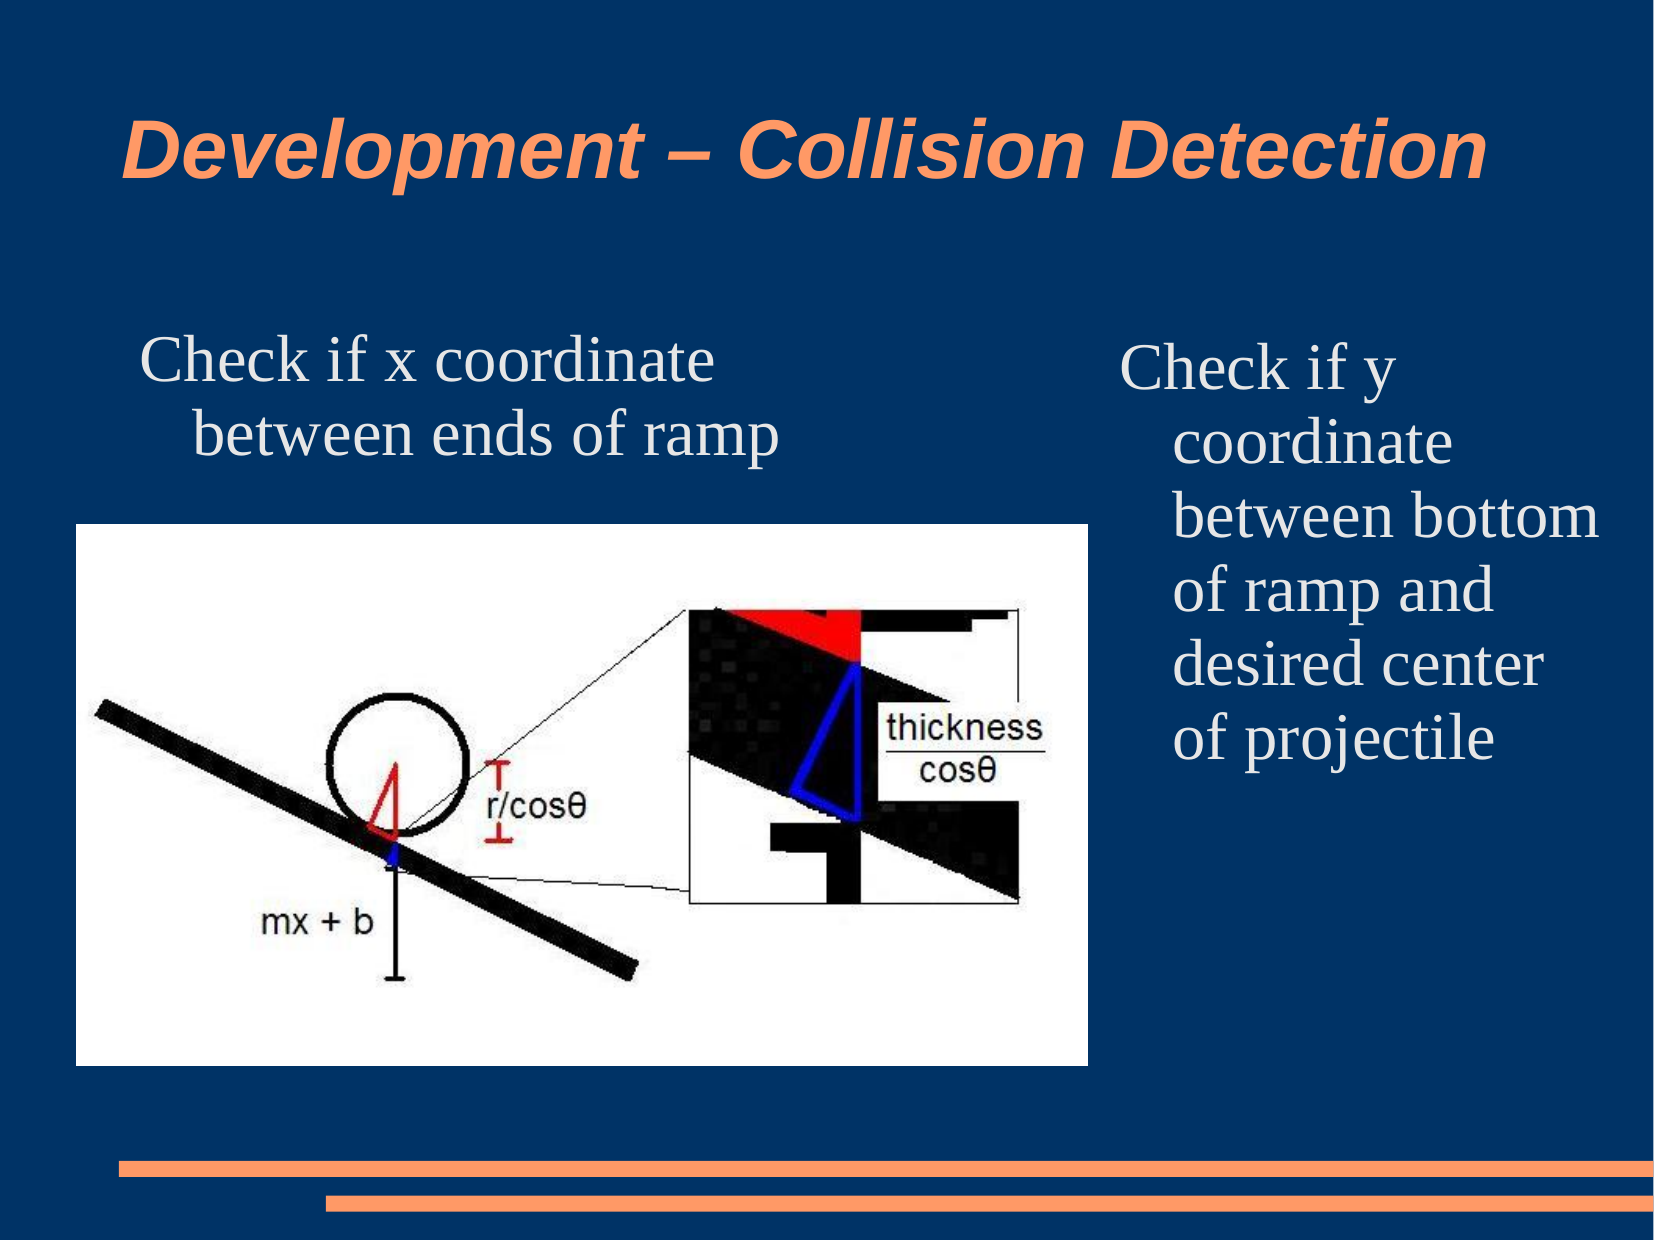

# Development – Collision Detection
Check if x coordinate between ends of ramp
Check if y coordinate between bottom of ramp and desired center of projectile